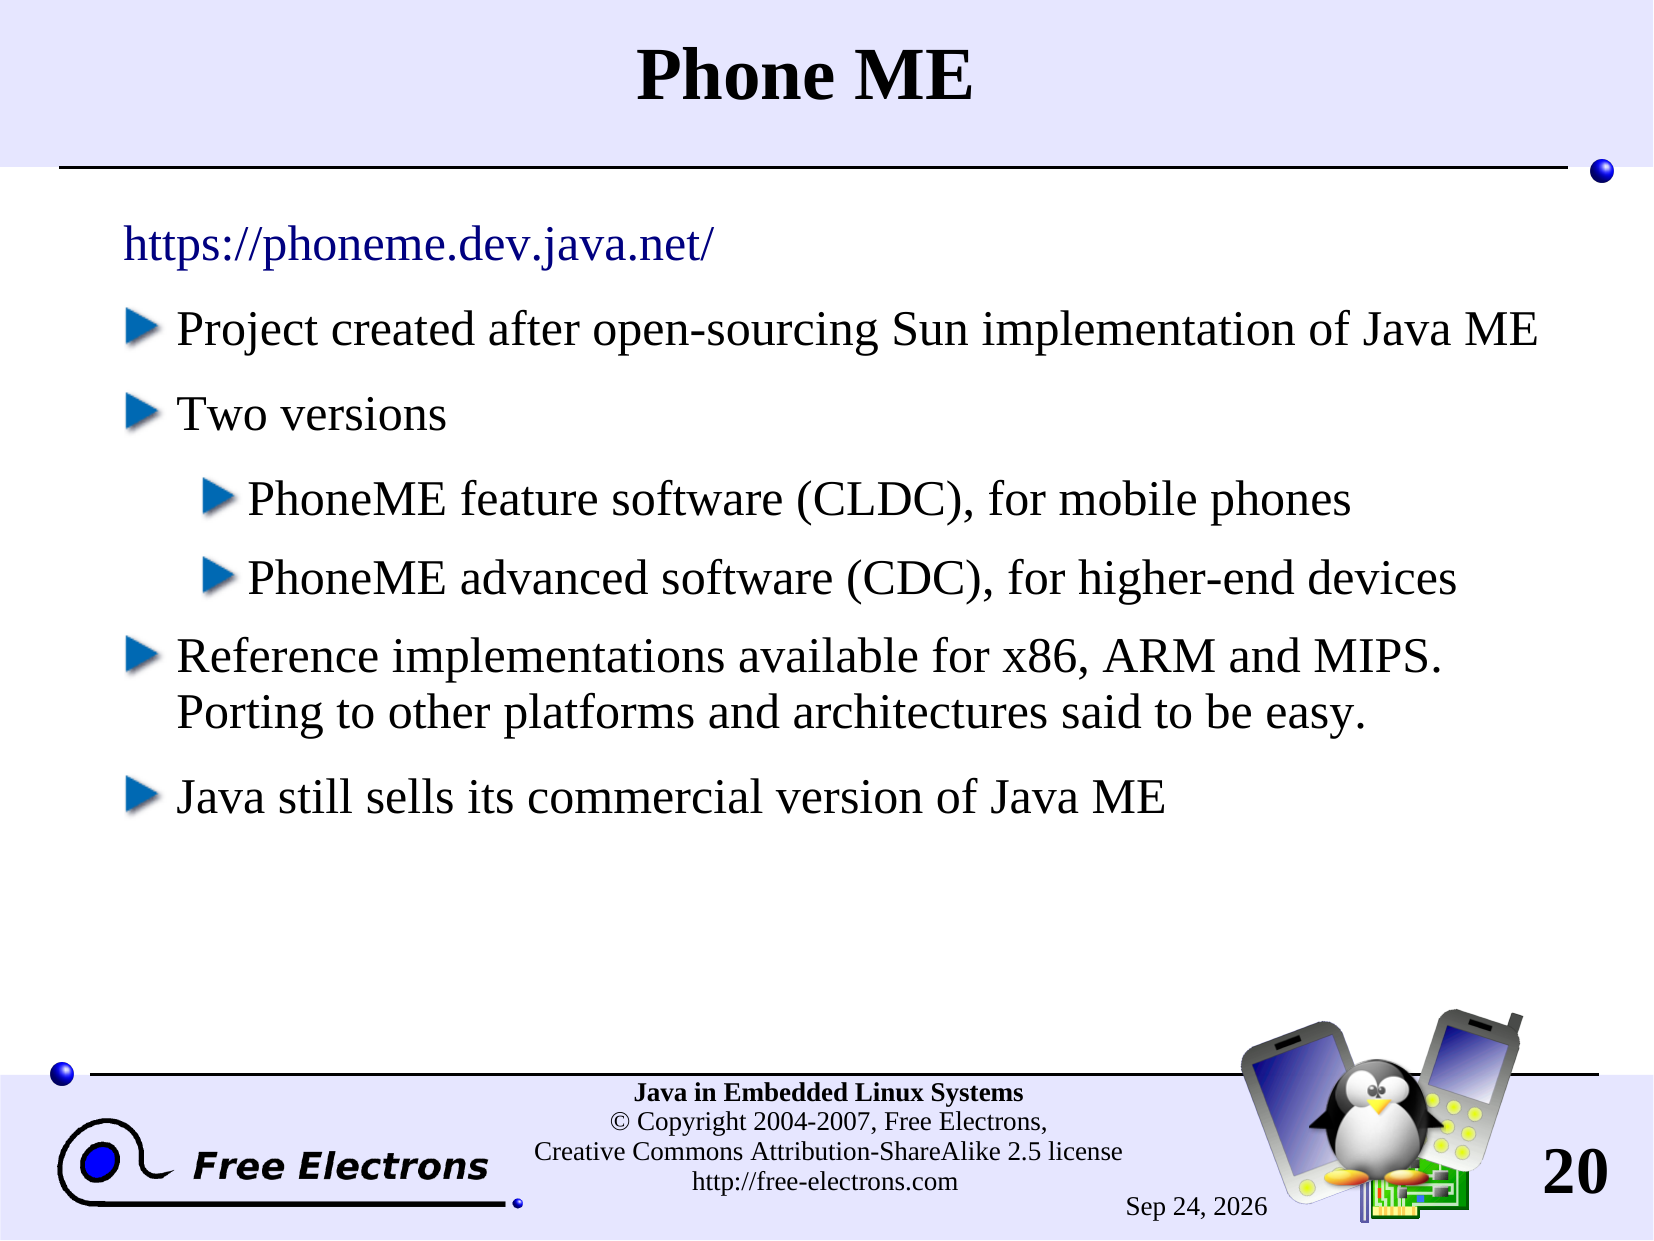

# Phone ME
https://phoneme.dev.java.net/
Project created after open-sourcing Sun implementation of Java ME
Two versions
PhoneME feature software (CLDC), for mobile phones
PhoneME advanced software (CDC), for higher-end devices
Reference implementations available for x86, ARM and MIPS. Porting to other platforms and architectures said to be easy.
Java still sells its commercial version of Java ME